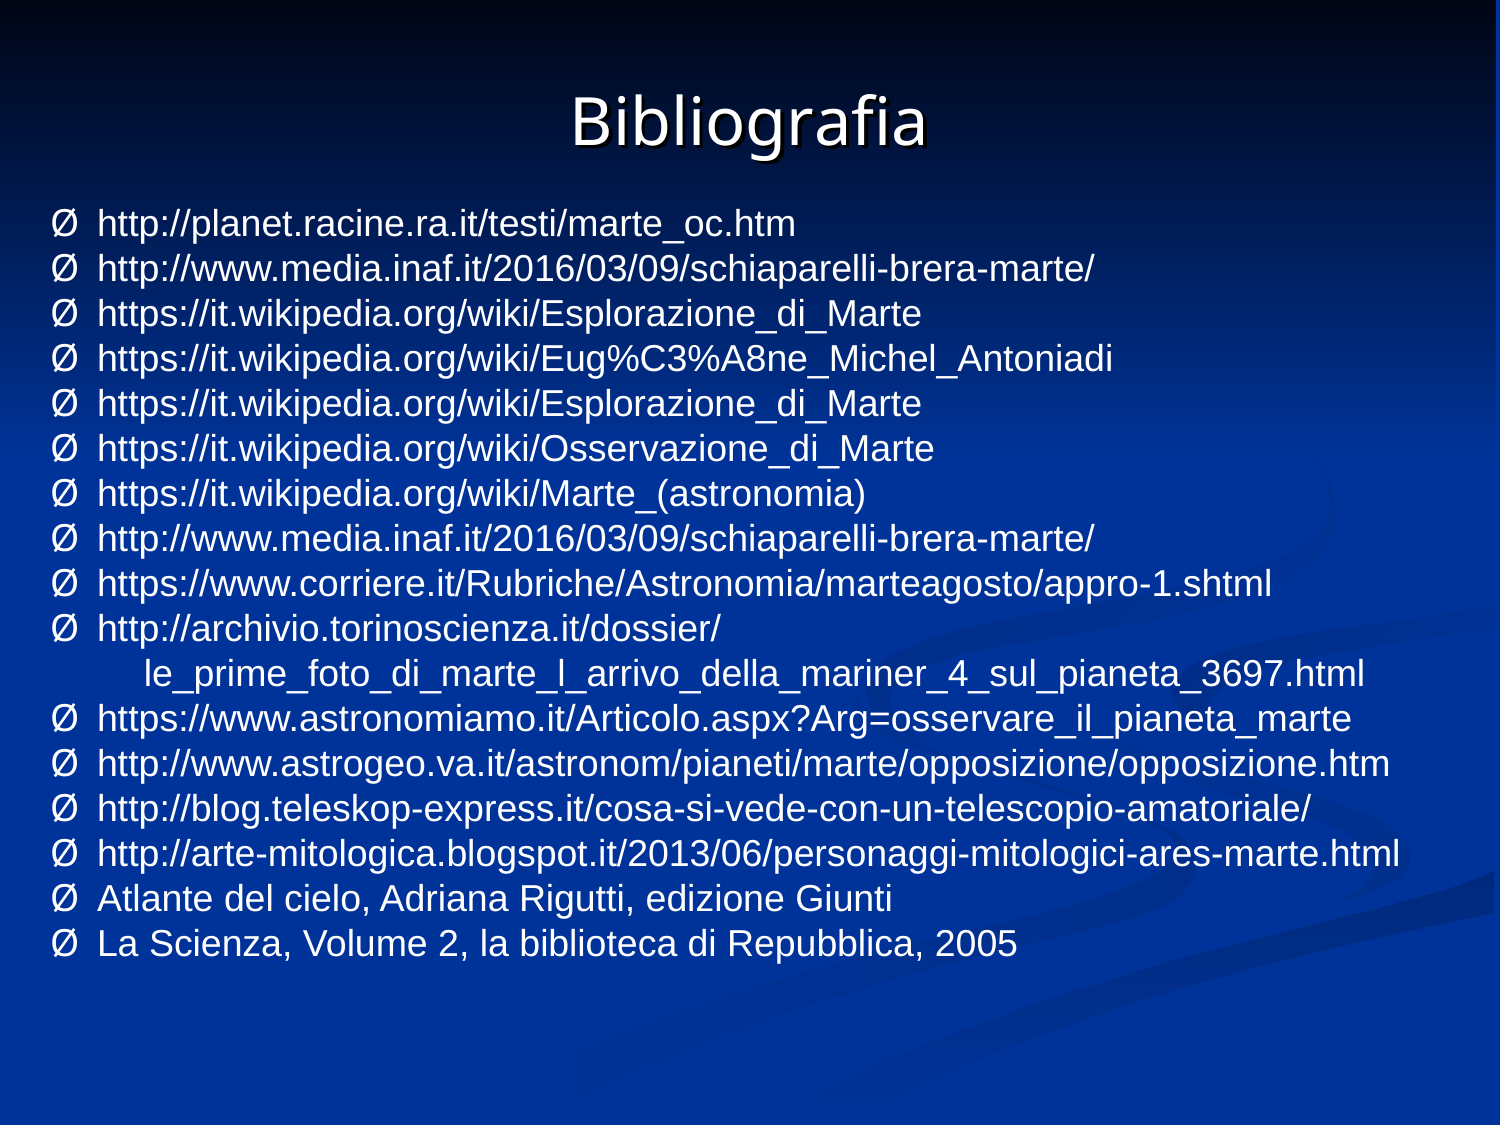

Bibliografia
http://planet.racine.ra.it/testi/marte_oc.htm
http://www.media.inaf.it/2016/03/09/schiaparelli-brera-marte/
https://it.wikipedia.org/wiki/Esplorazione_di_Marte
https://it.wikipedia.org/wiki/Eug%C3%A8ne_Michel_Antoniadi
https://it.wikipedia.org/wiki/Esplorazione_di_Marte
https://it.wikipedia.org/wiki/Osservazione_di_Marte
https://it.wikipedia.org/wiki/Marte_(astronomia)
http://www.media.inaf.it/2016/03/09/schiaparelli-brera-marte/
https://www.corriere.it/Rubriche/Astronomia/marteagosto/appro-1.shtml
http://archivio.torinoscienza.it/dossier/le_prime_foto_di_marte_l_arrivo_della_mariner_4_sul_pianeta_3697.html
https://www.astronomiamo.it/Articolo.aspx?Arg=osservare_il_pianeta_marte
http://www.astrogeo.va.it/astronom/pianeti/marte/opposizione/opposizione.htm
http://blog.teleskop-express.it/cosa-si-vede-con-un-telescopio-amatoriale/
http://arte-mitologica.blogspot.it/2013/06/personaggi-mitologici-ares-marte.html
Atlante del cielo, Adriana Rigutti, edizione Giunti
La Scienza, Volume 2, la biblioteca di Repubblica, 2005